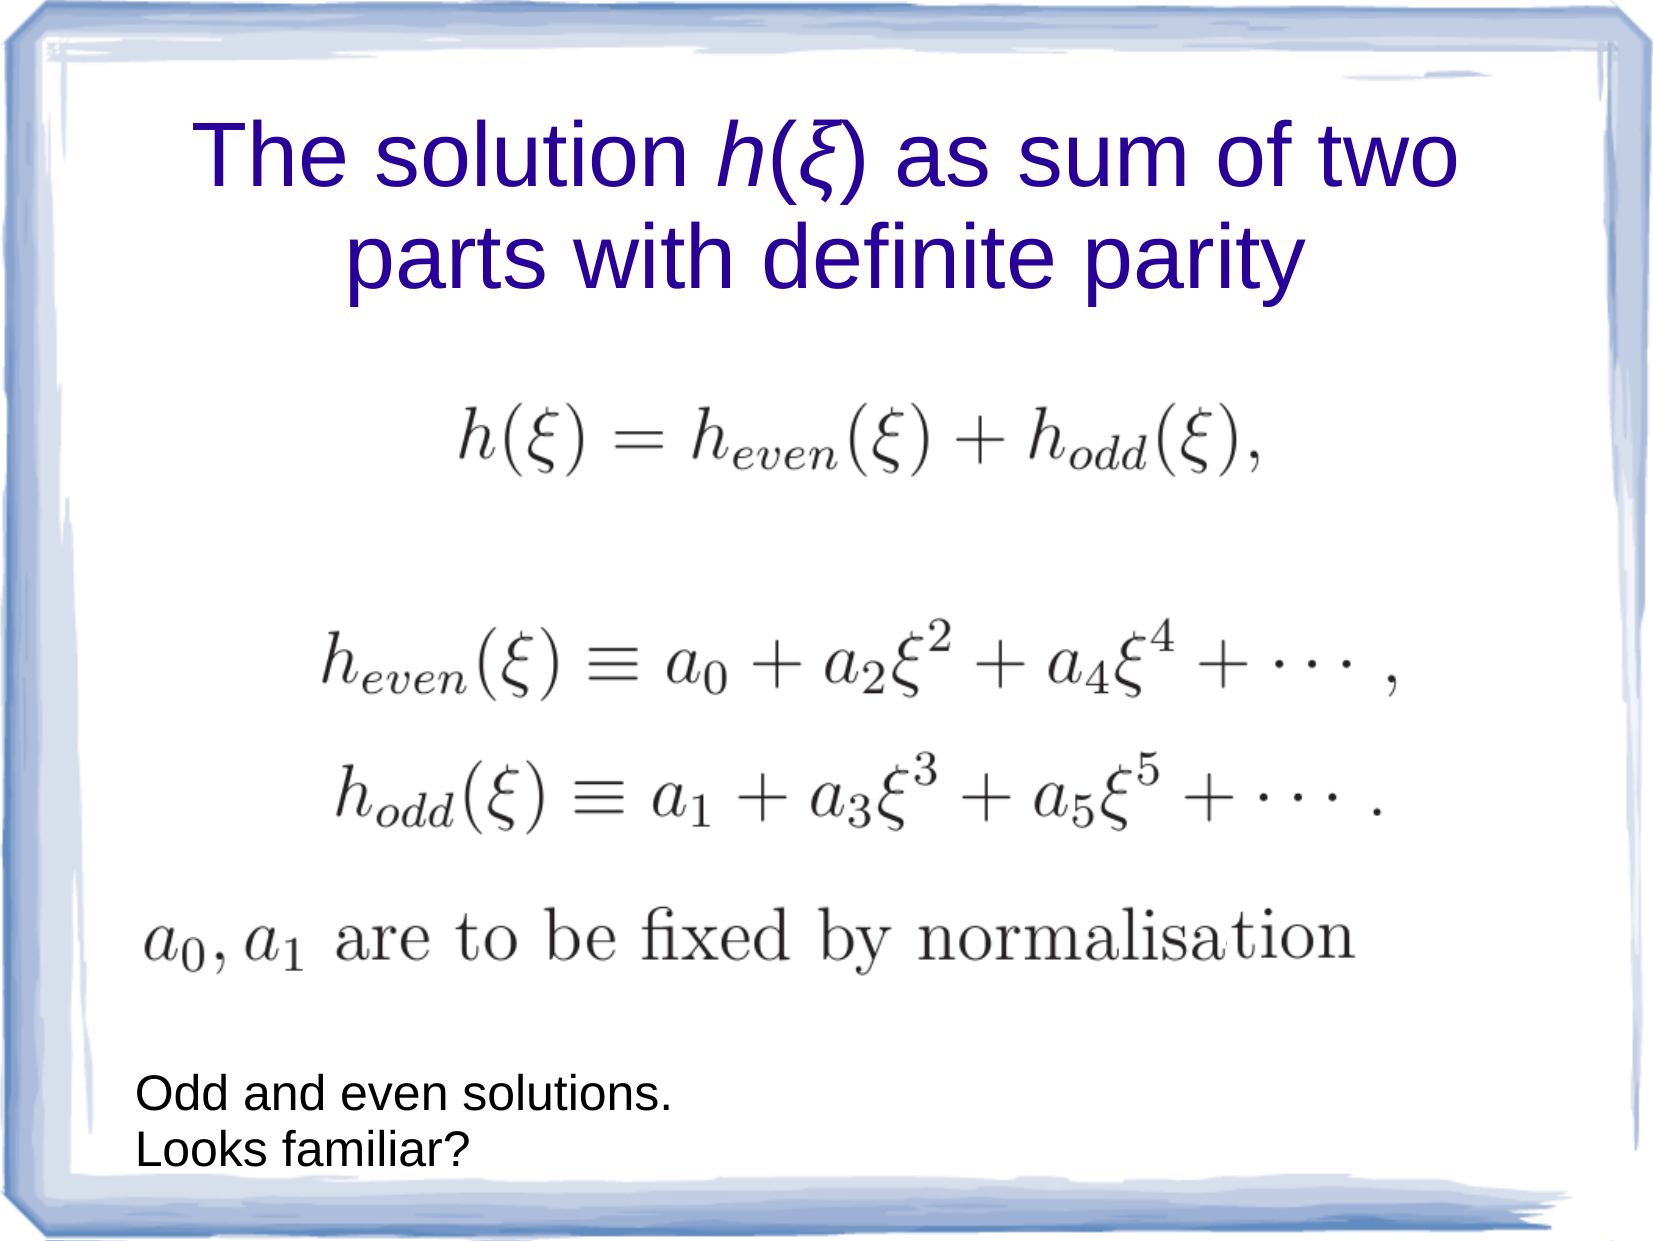

# The solution h(ξ) as sum of two parts with definite parity
Odd and even solutions. Looks familiar?